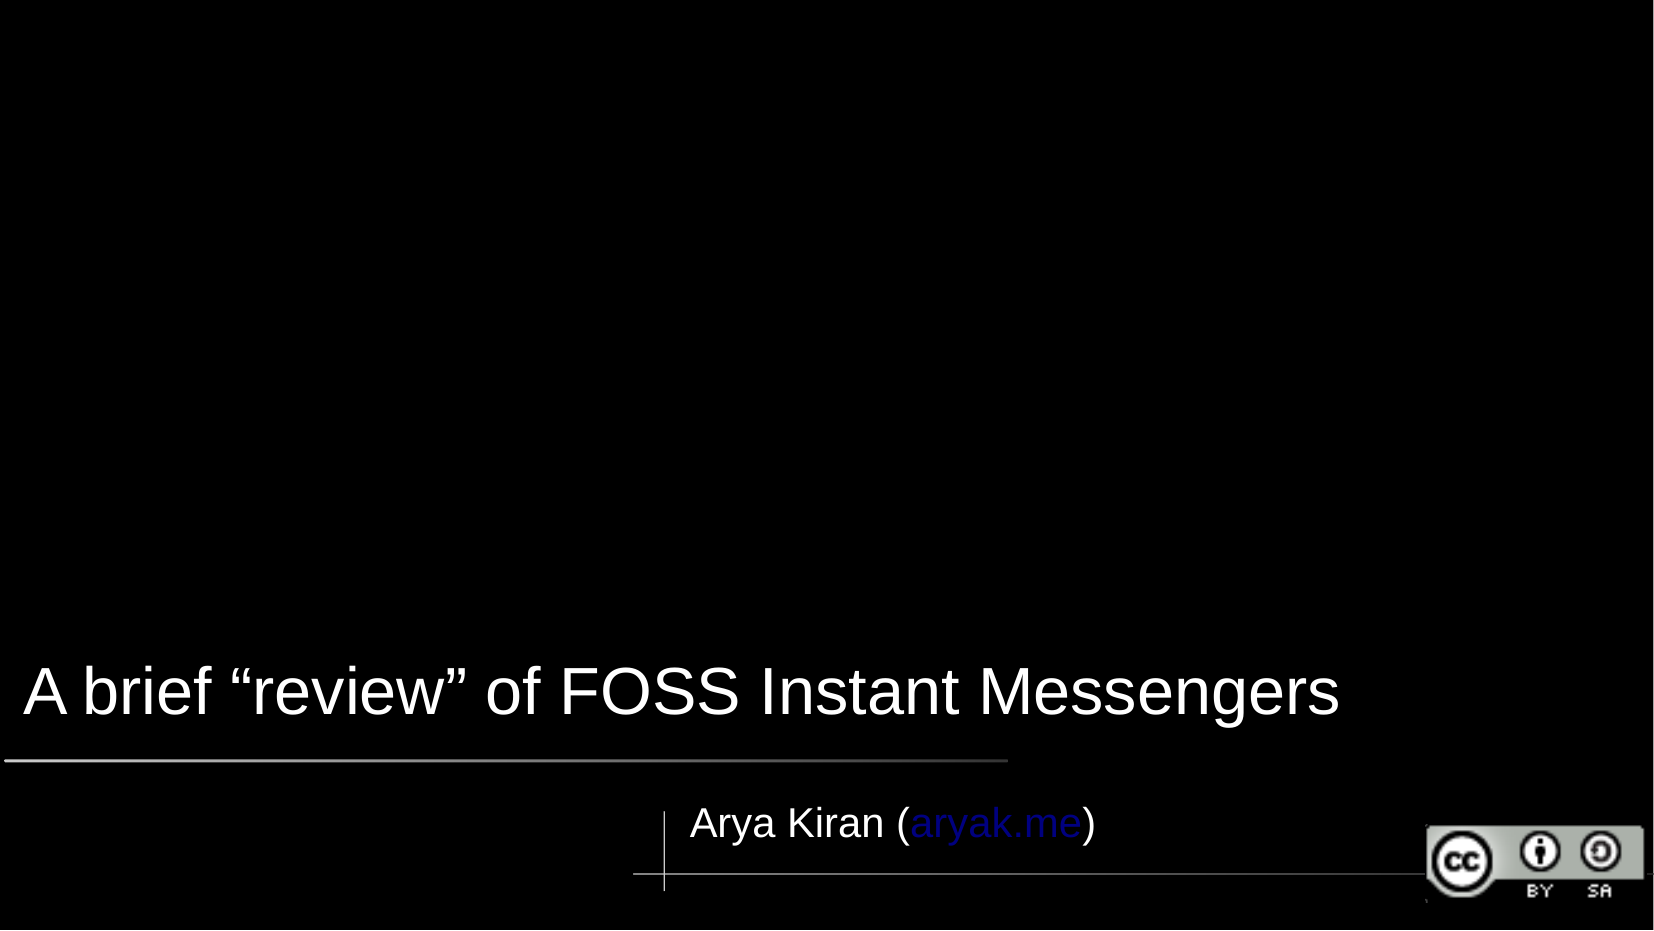

# A brief “review” of FOSS Instant Messengers
Arya Kiran (aryak.me)